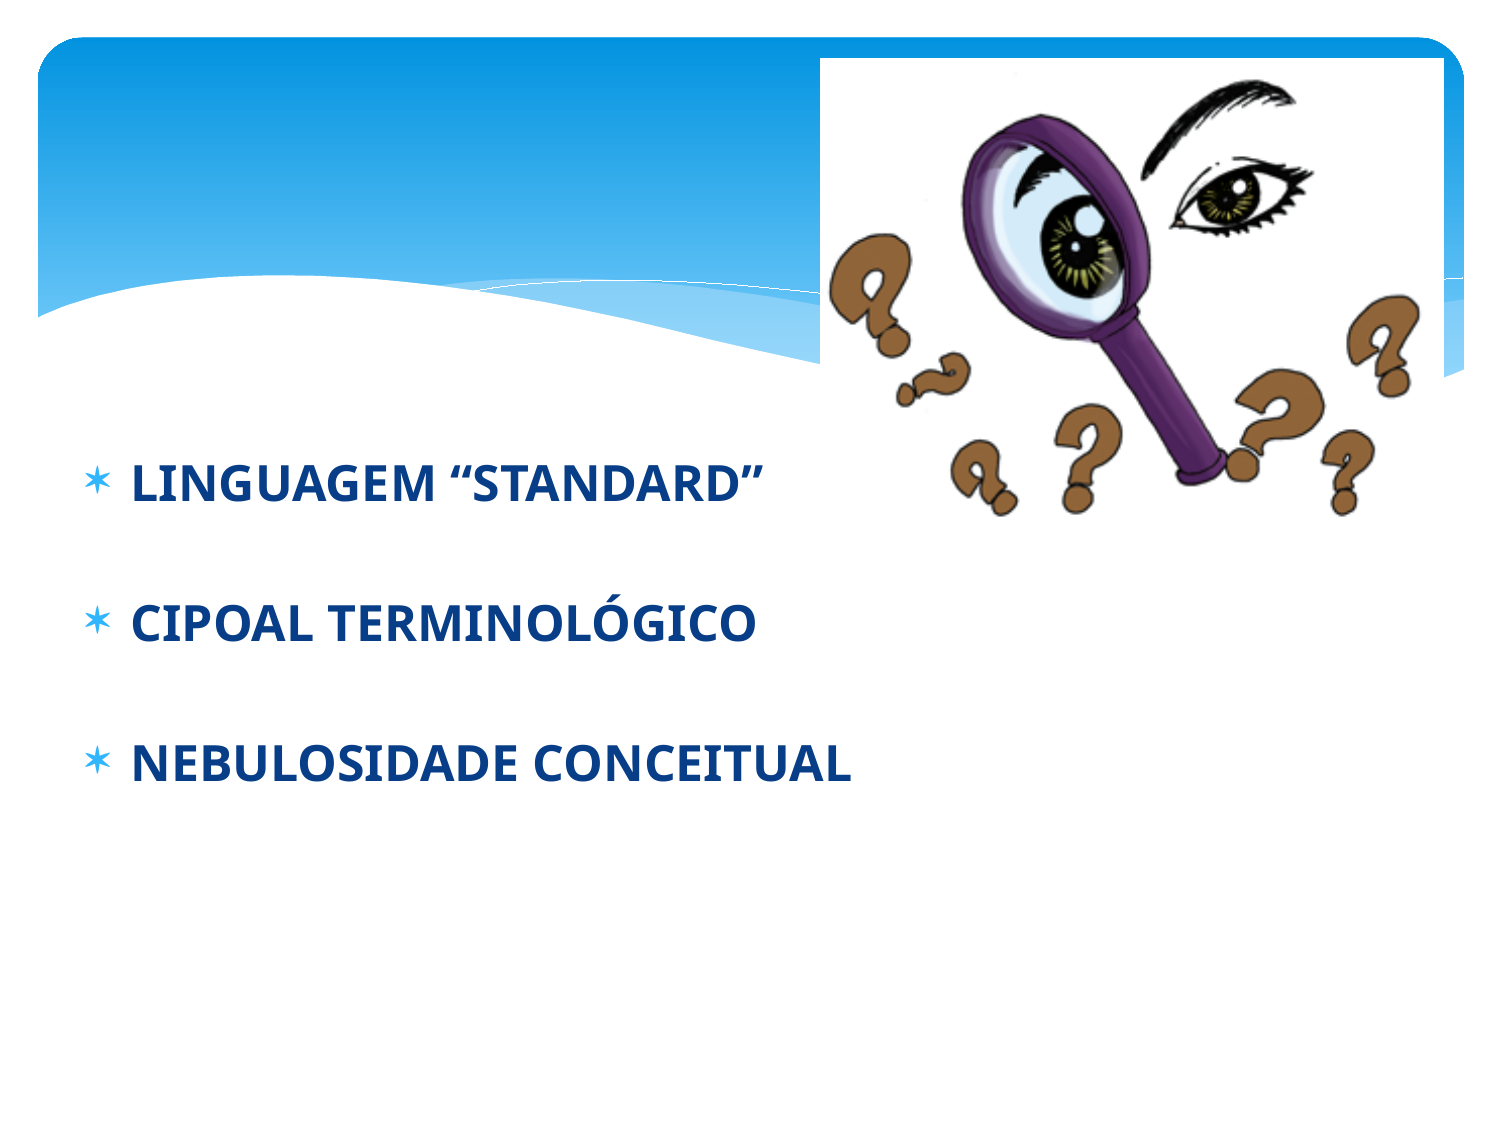

# LINGUAGEM “STANDARD”
CIPOAL TERMINOLÓGICO
NEBULOSIDADE CONCEITUAL